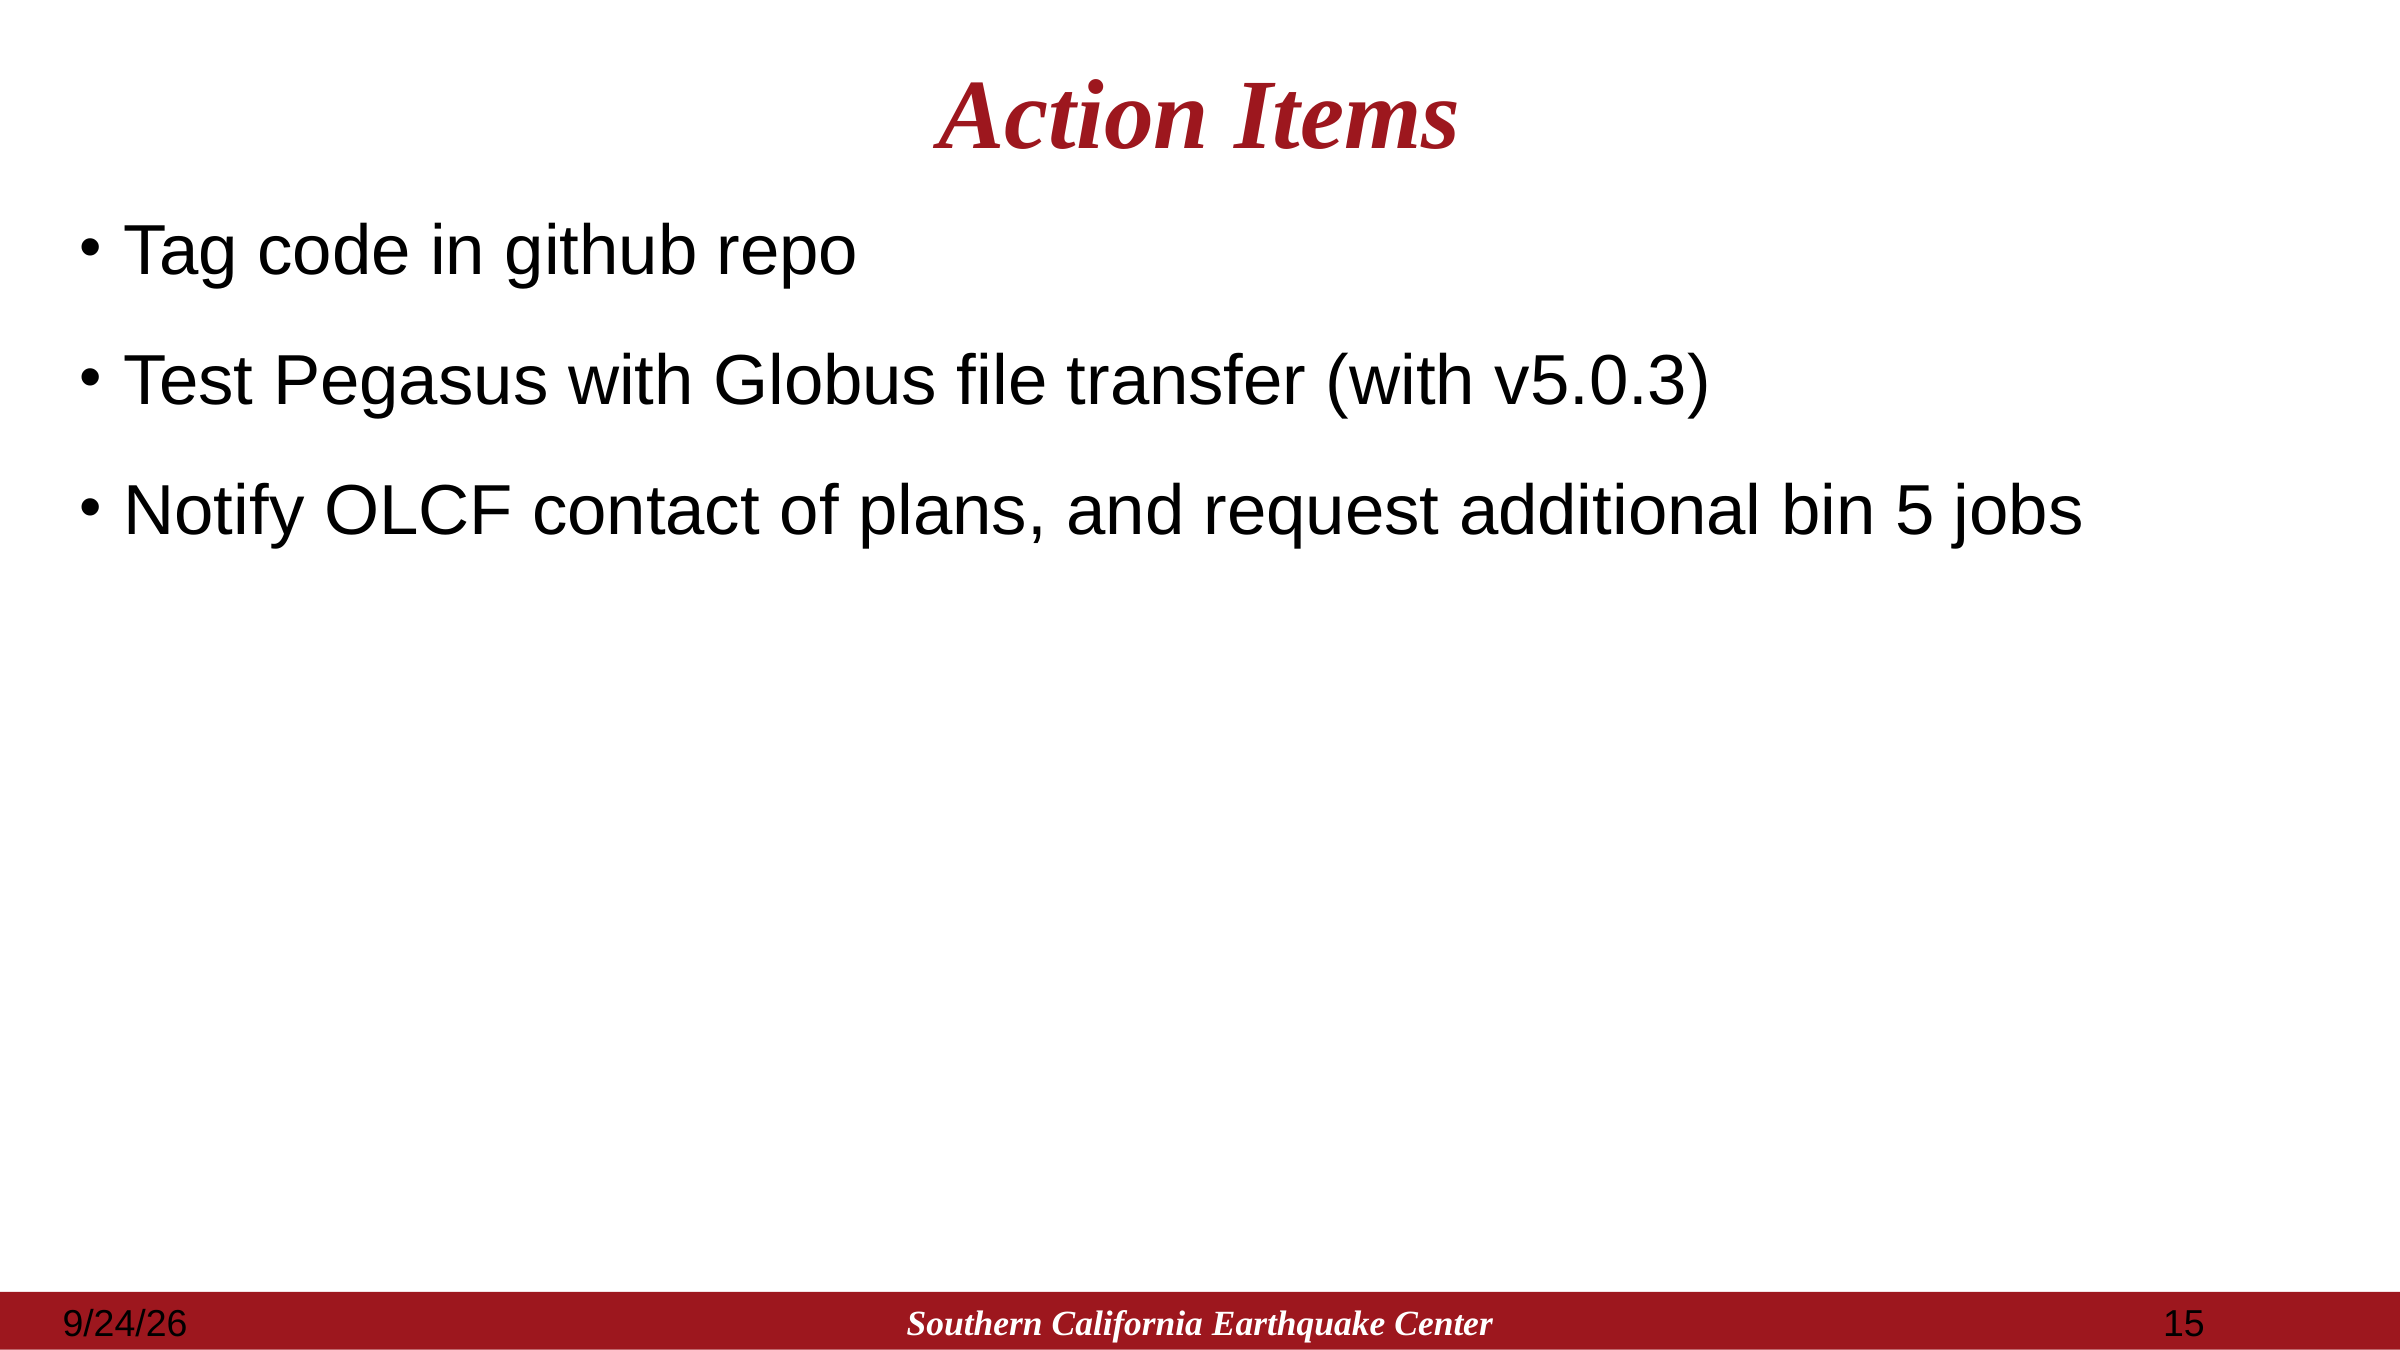

Action Items
Tag code in github repo
Test Pegasus with Globus file transfer (with v5.0.3)
Notify OLCF contact of plans, and request additional bin 5 jobs
Southern California Earthquake Center